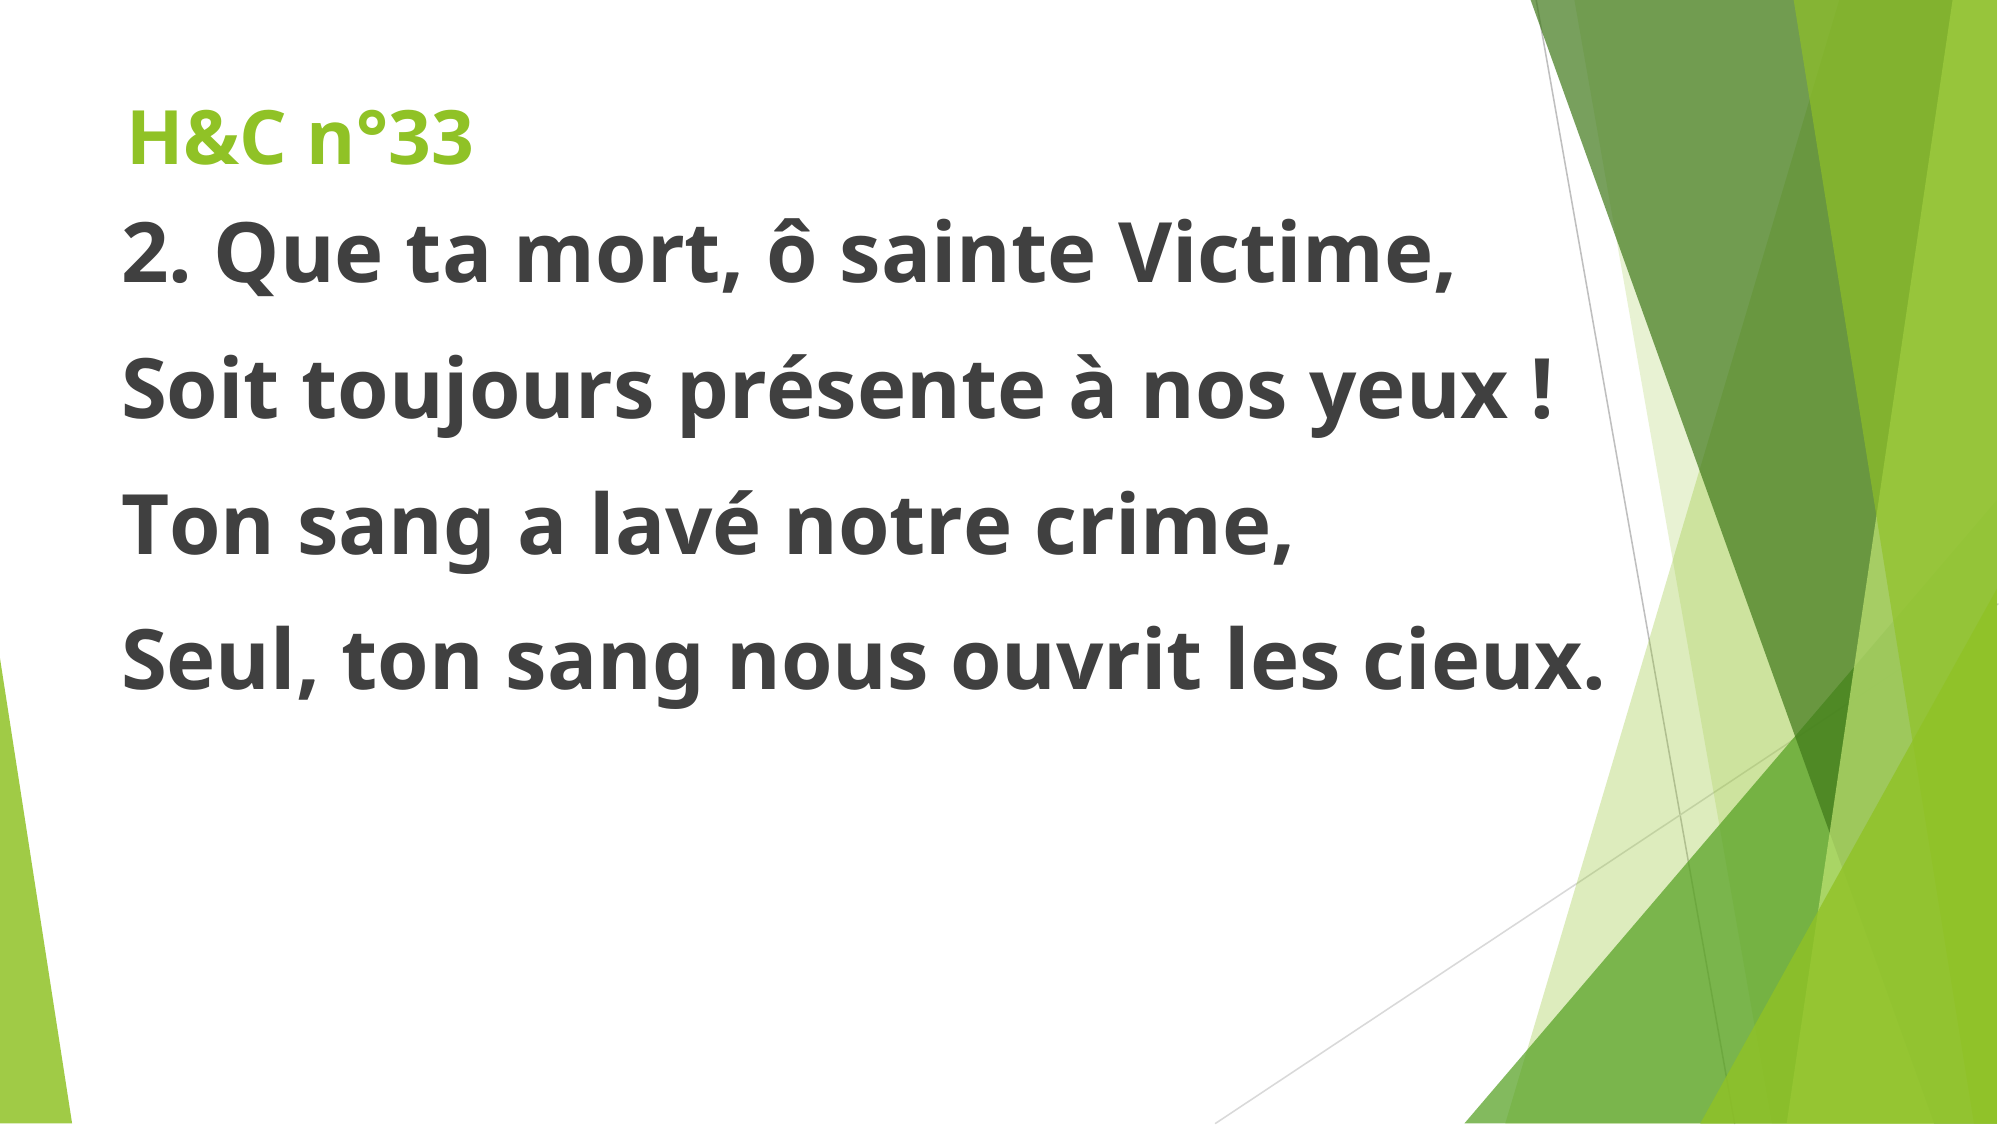

H&C n°33
2. Que ta mort, ô sainte Victime,
Soit toujours présente à nos yeux !
Ton sang a lavé notre crime,
Seul, ton sang nous ouvrit les cieux.